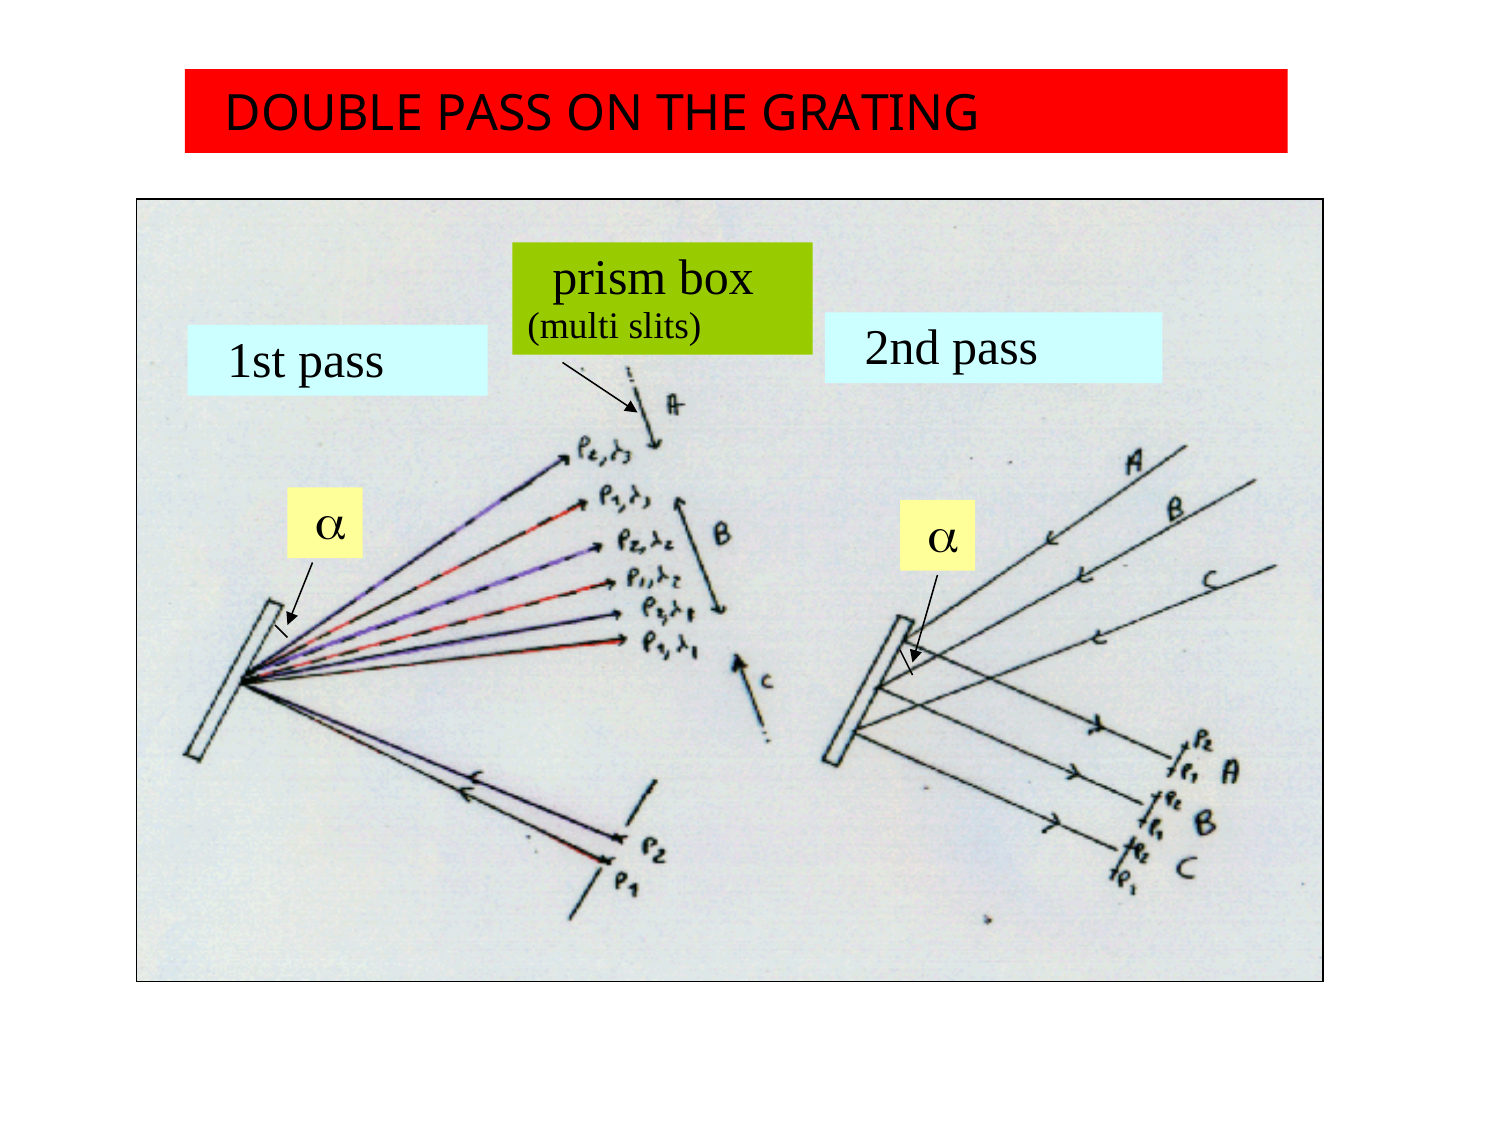

DOUBLE PASS ON THE GRATING
 prism box
(multi slits)
 2nd pass
 1st pass
 
 